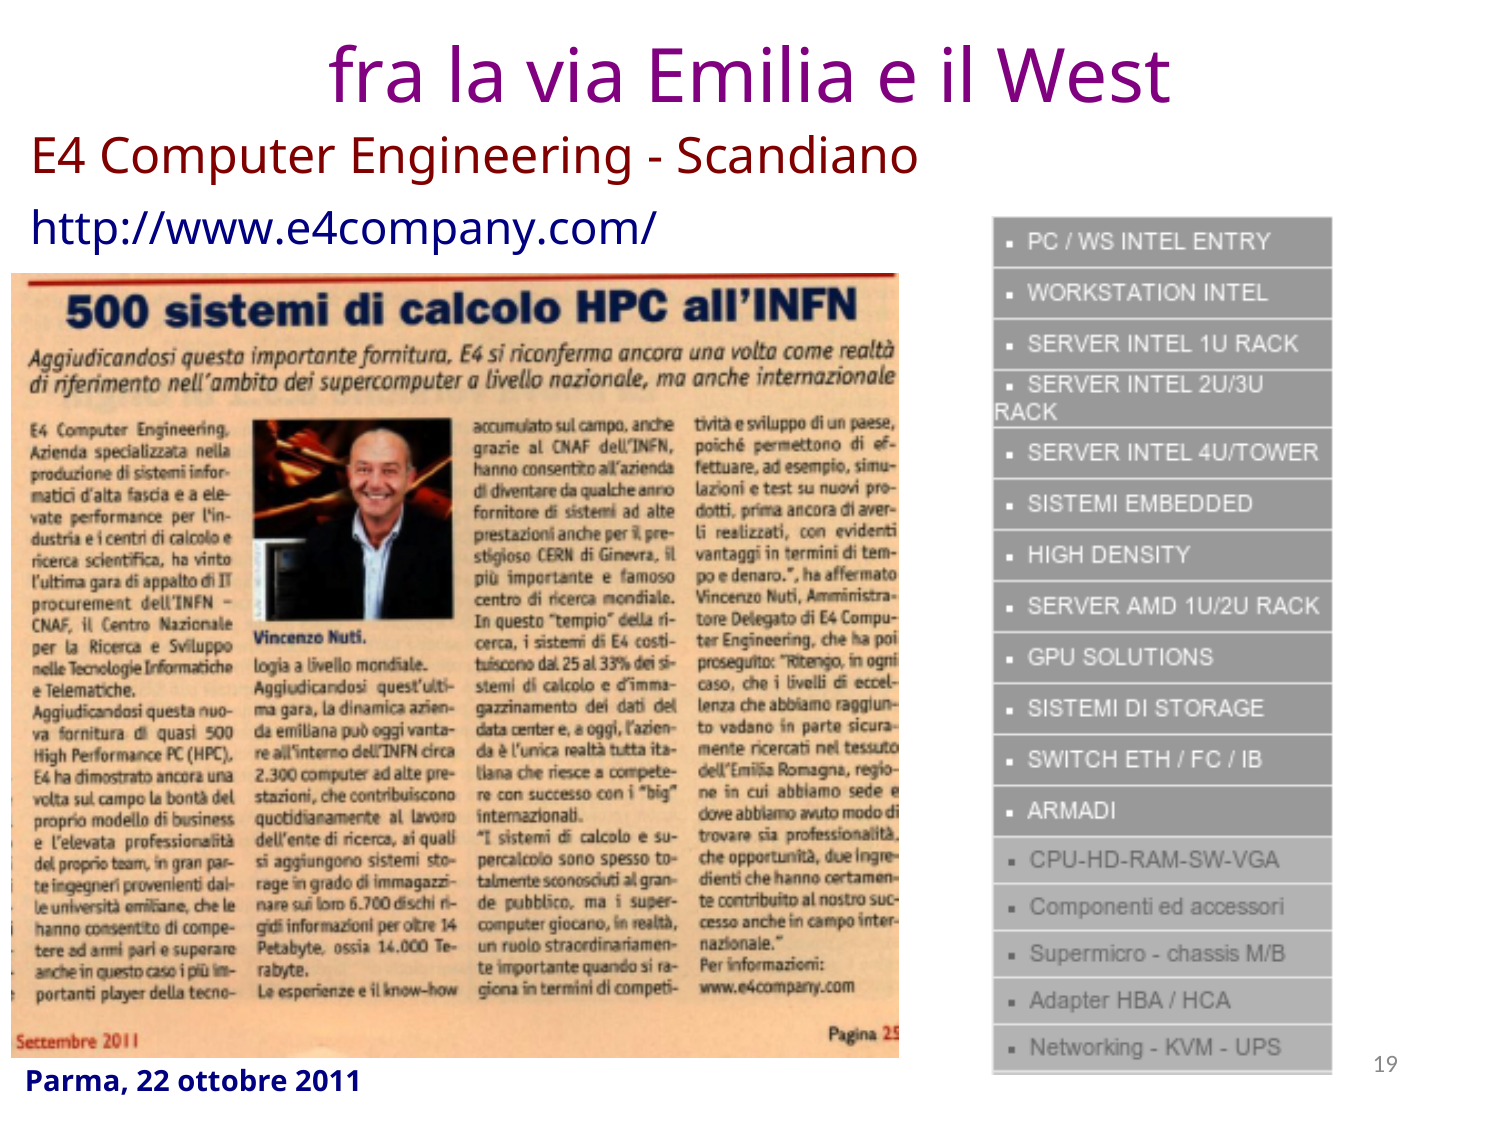

fra la via Emilia e il West
# E4 Computer Engineering - Scandiano
http://www.e4company.com/
19